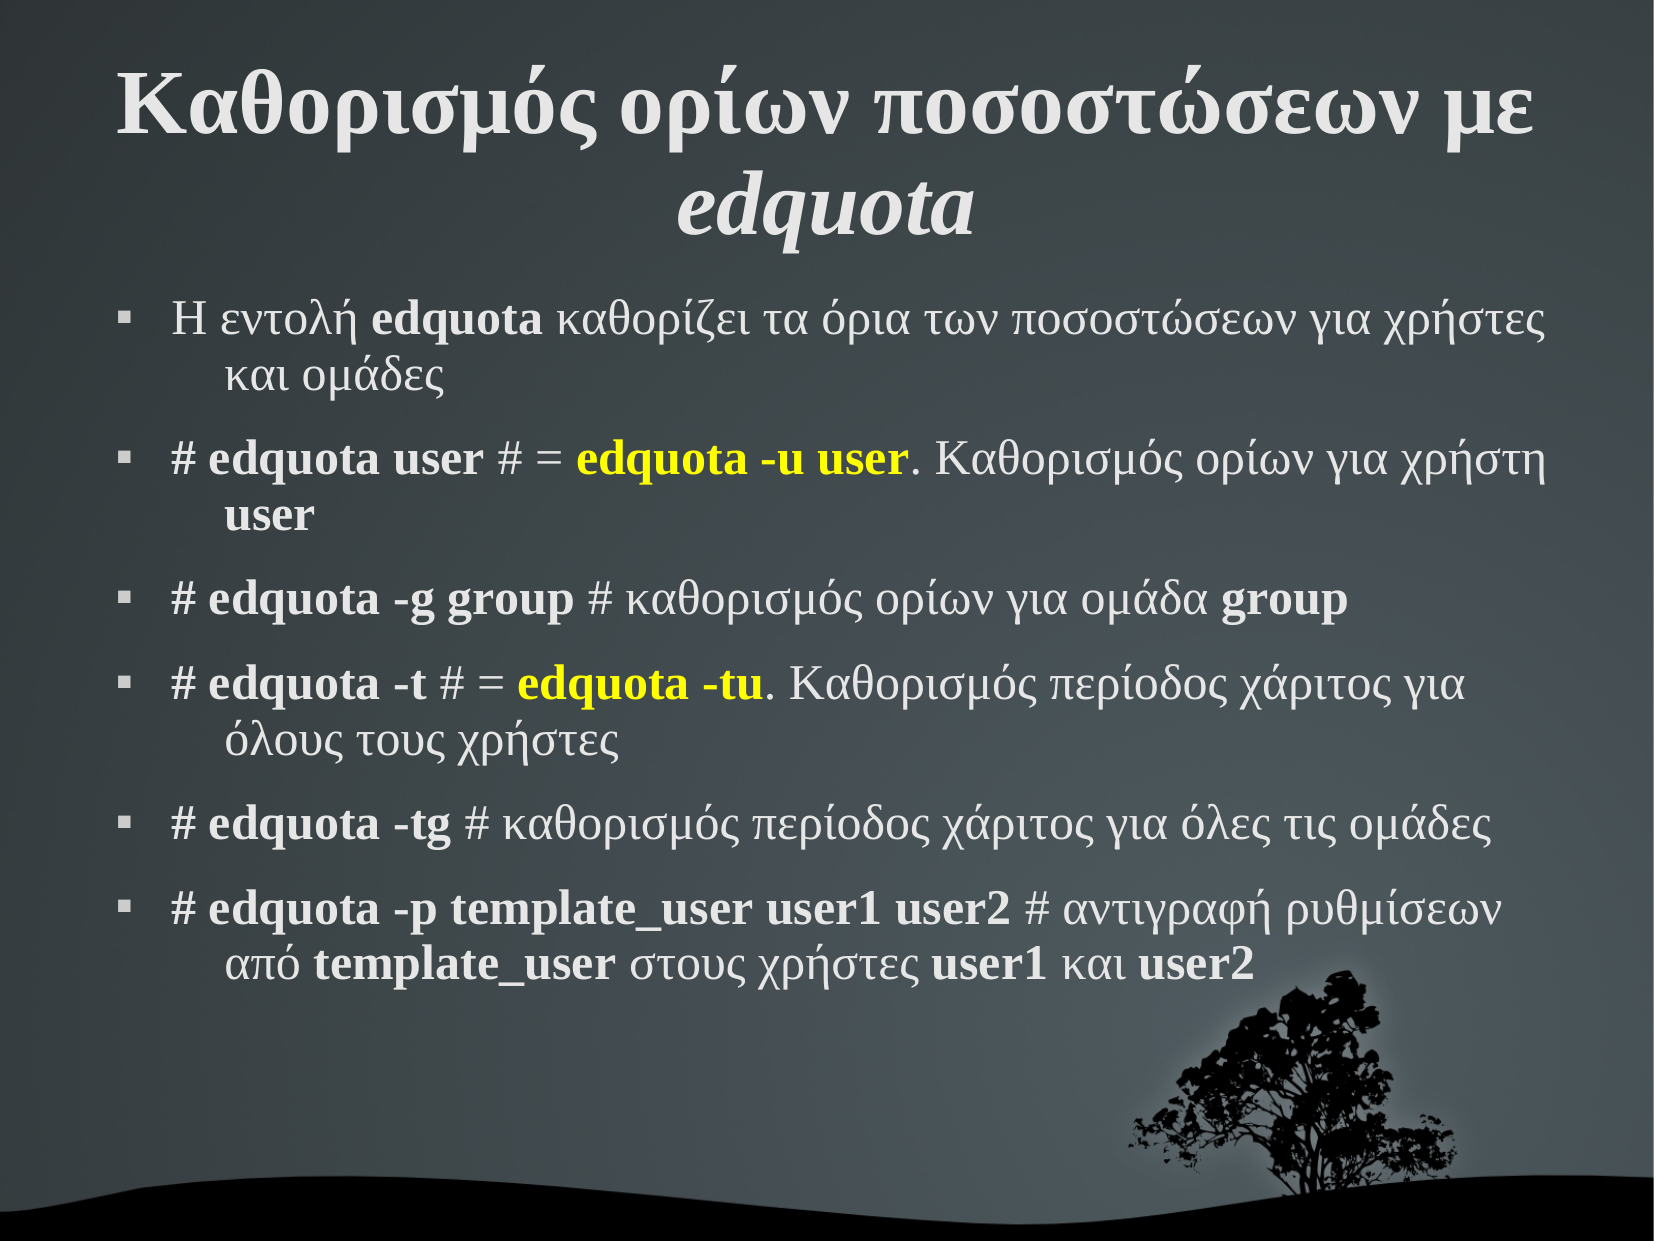

# Καθορισμός ορίων ποσοστώσεων με edquota
Η εντολή edquota καθορίζει τα όρια των ποσοστώσεων για χρήστες και ομάδες
# edquota user # = edquota -u user. Καθορισμός ορίων για χρήστη user
# edquota -g group # καθορισμός ορίων για ομάδα group
# edquota -t # = edquota -tu. Καθορισμός περίοδος χάριτος για όλους τους χρήστες
# edquota -tg # καθορισμός περίοδος χάριτος για όλες τις ομάδες
# edquota -p template_user user1 user2 # αντιγραφή ρυθμίσεων από template_user στους χρήστες user1 και user2